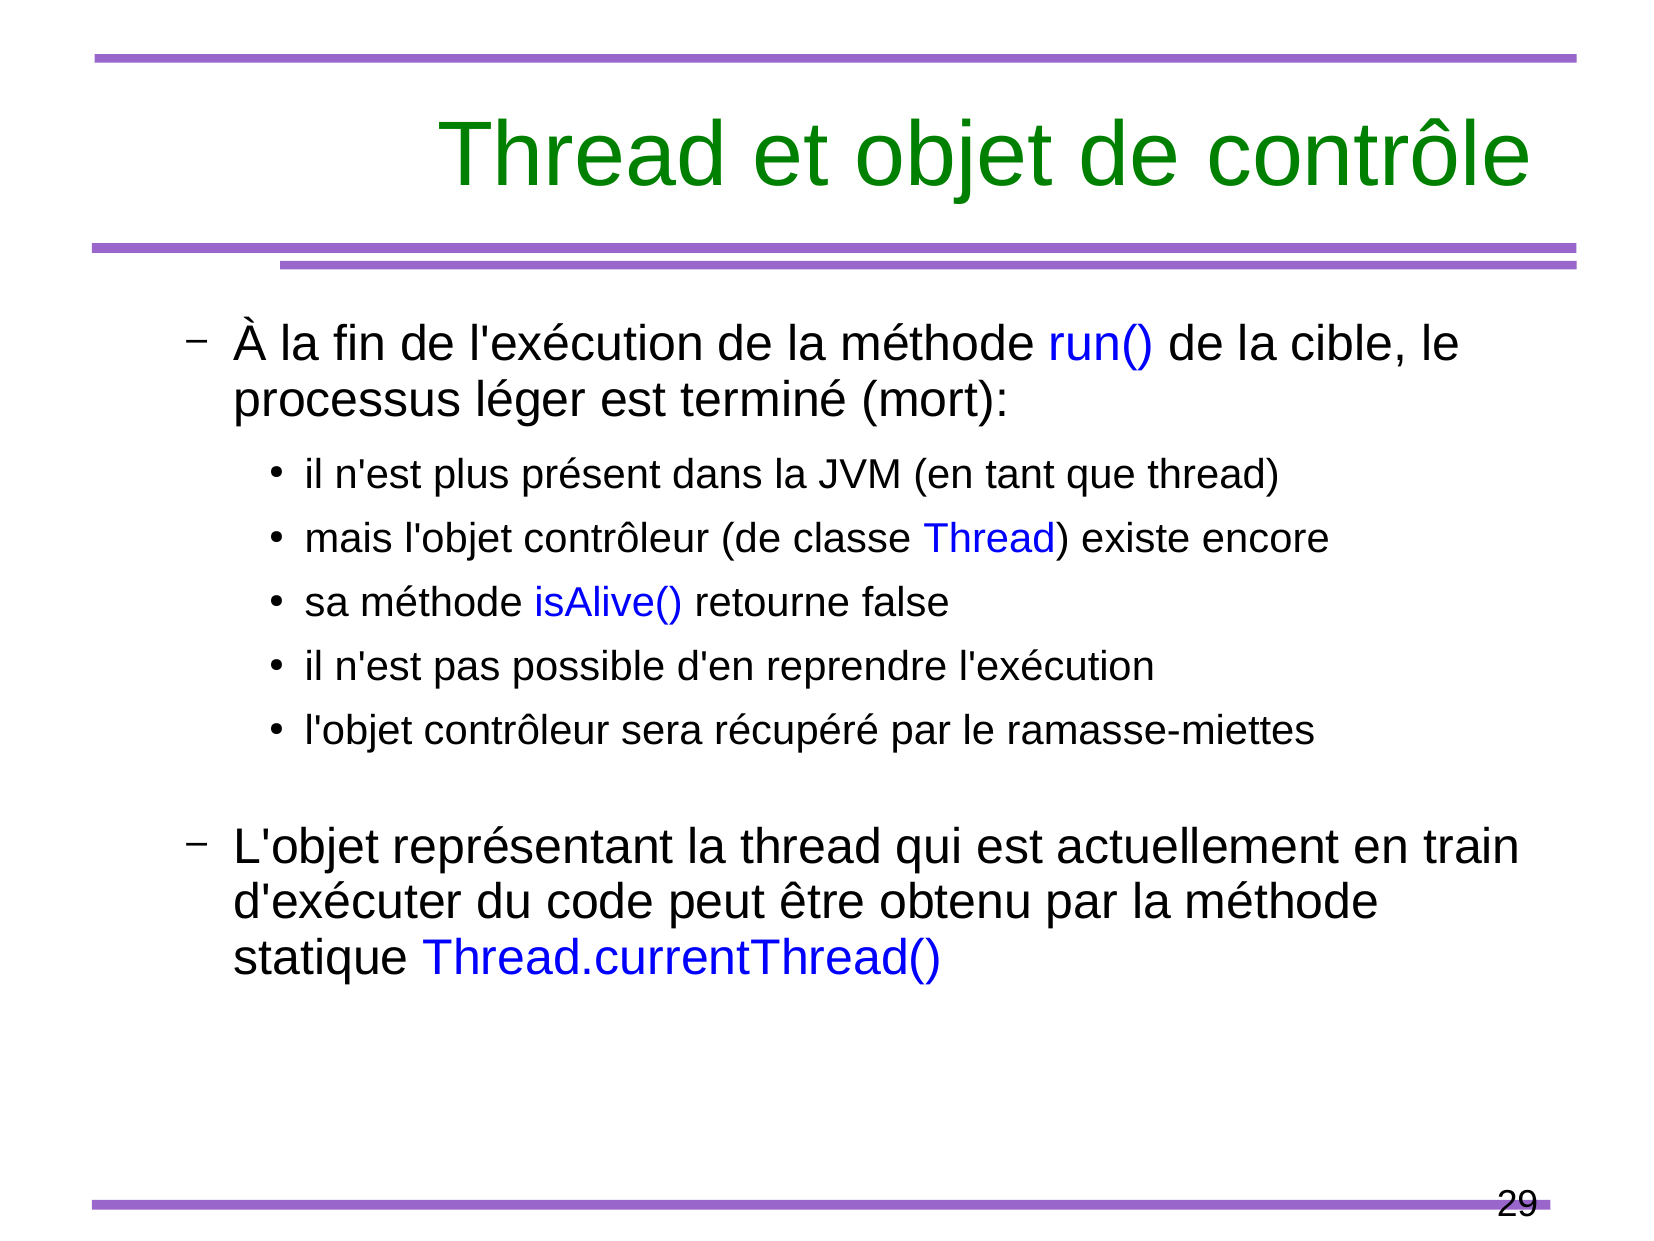

# Thread et objet de contrôle
À la fin de l'exécution de la méthode run() de la cible, le processus léger est terminé (mort):
il n'est plus présent dans la JVM (en tant que thread)
mais l'objet contrôleur (de classe Thread) existe encore
sa méthode isAlive() retourne false
il n'est pas possible d'en reprendre l'exécution
l'objet contrôleur sera récupéré par le ramasse-miettes
L'objet représentant la thread qui est actuellement en train d'exécuter du code peut être obtenu par la méthode statique Thread.currentThread()